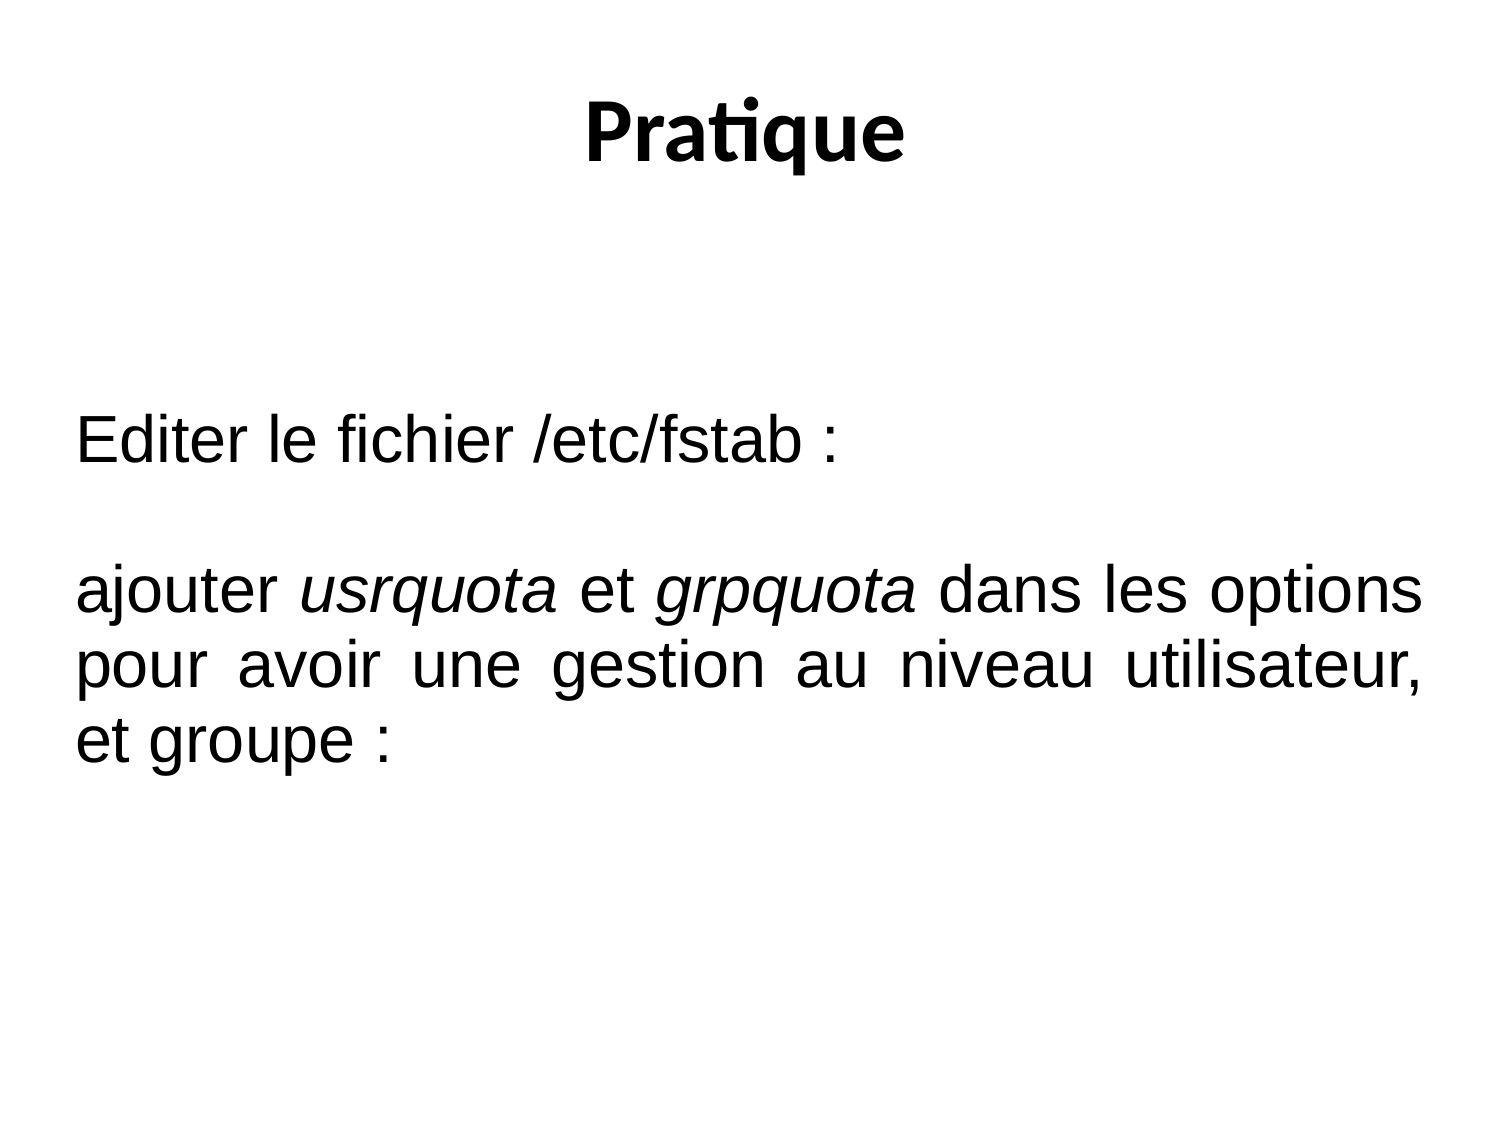

# Pratique
Editer le fichier /etc/fstab :
ajouter usrquota et grpquota dans les options pour avoir une gestion au niveau utilisateur, et groupe :